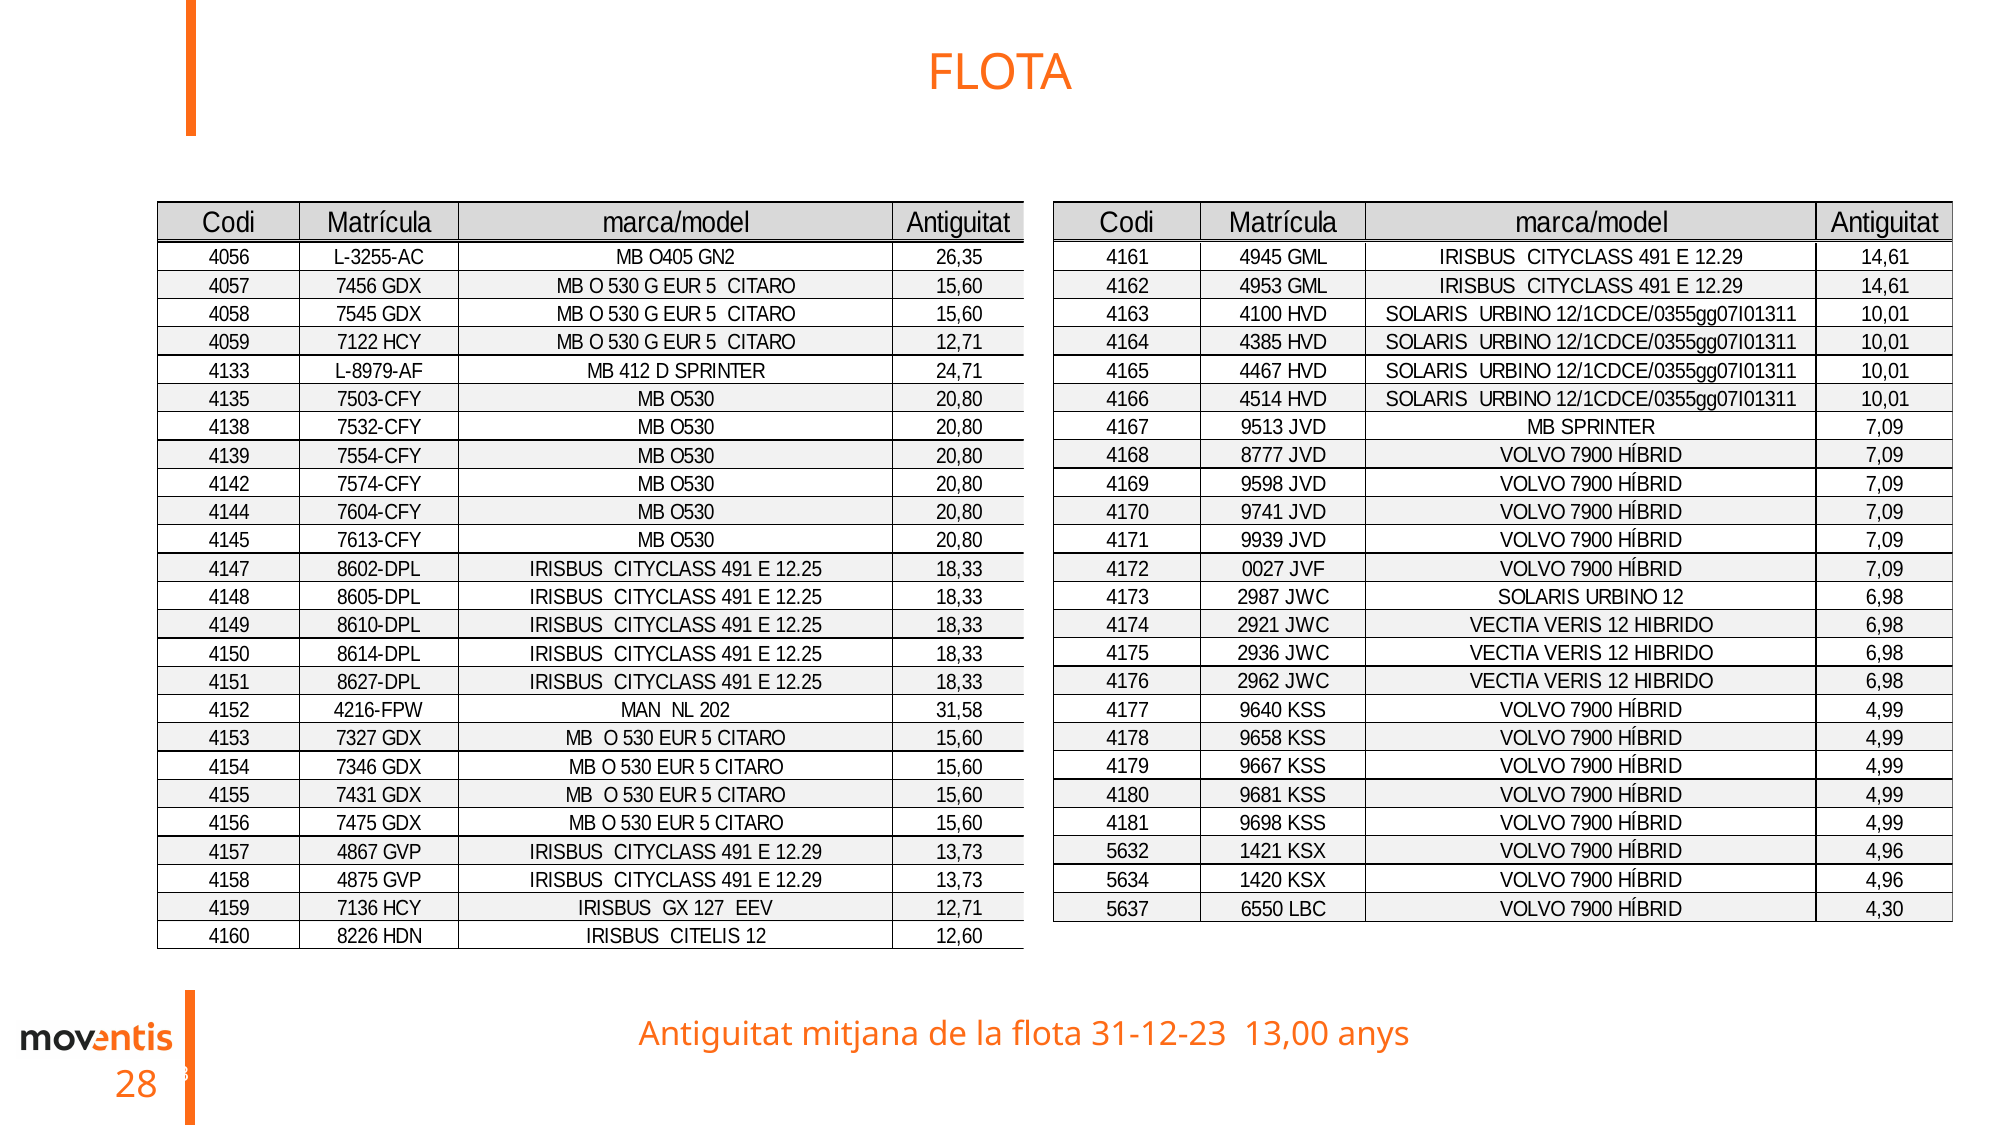

FLOTA
Antiguitat mitjana de la flota 31-12-23 13,00 anys
31/3/23